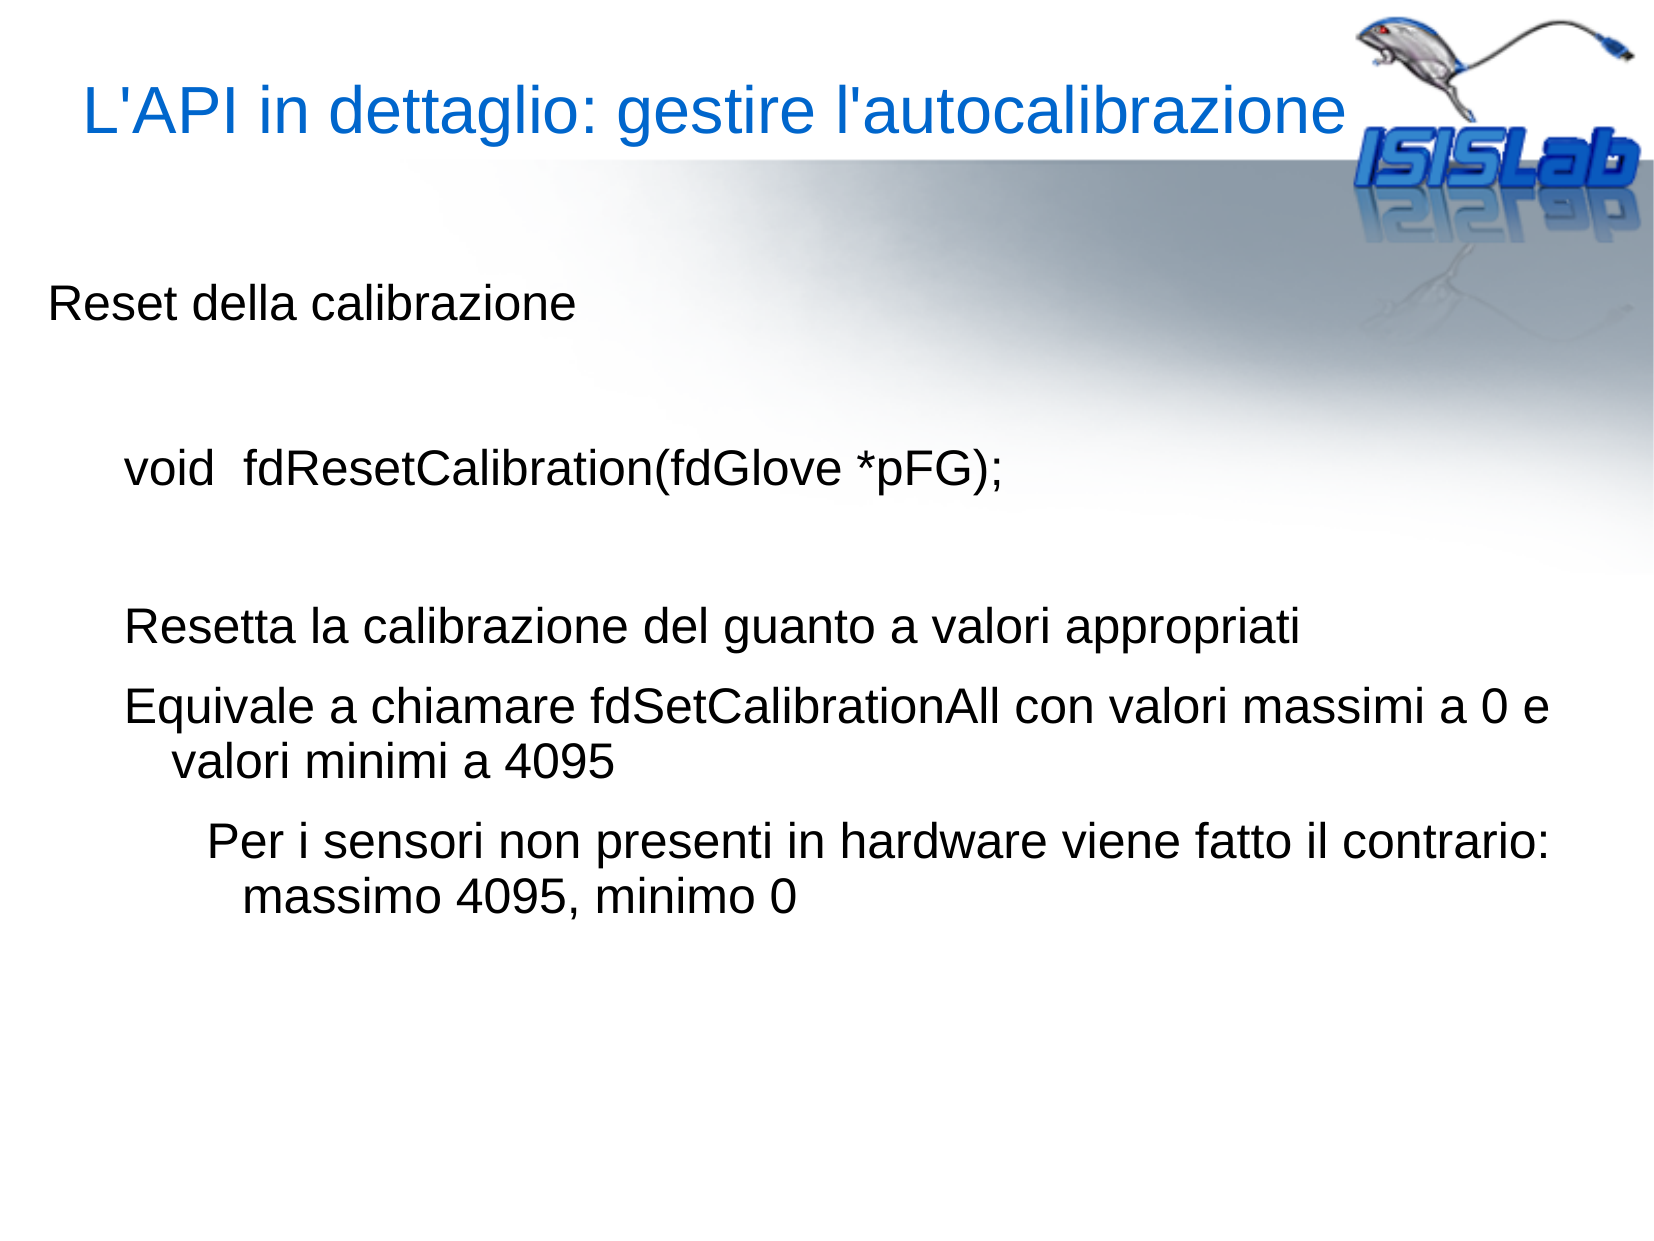

L'API in dettaglio: gestire l'autocalibrazione
# Reset della calibrazione
void fdResetCalibration(fdGlove *pFG);
Resetta la calibrazione del guanto a valori appropriati
Equivale a chiamare fdSetCalibrationAll con valori massimi a 0 e valori minimi a 4095
Per i sensori non presenti in hardware viene fatto il contrario: massimo 4095, minimo 0